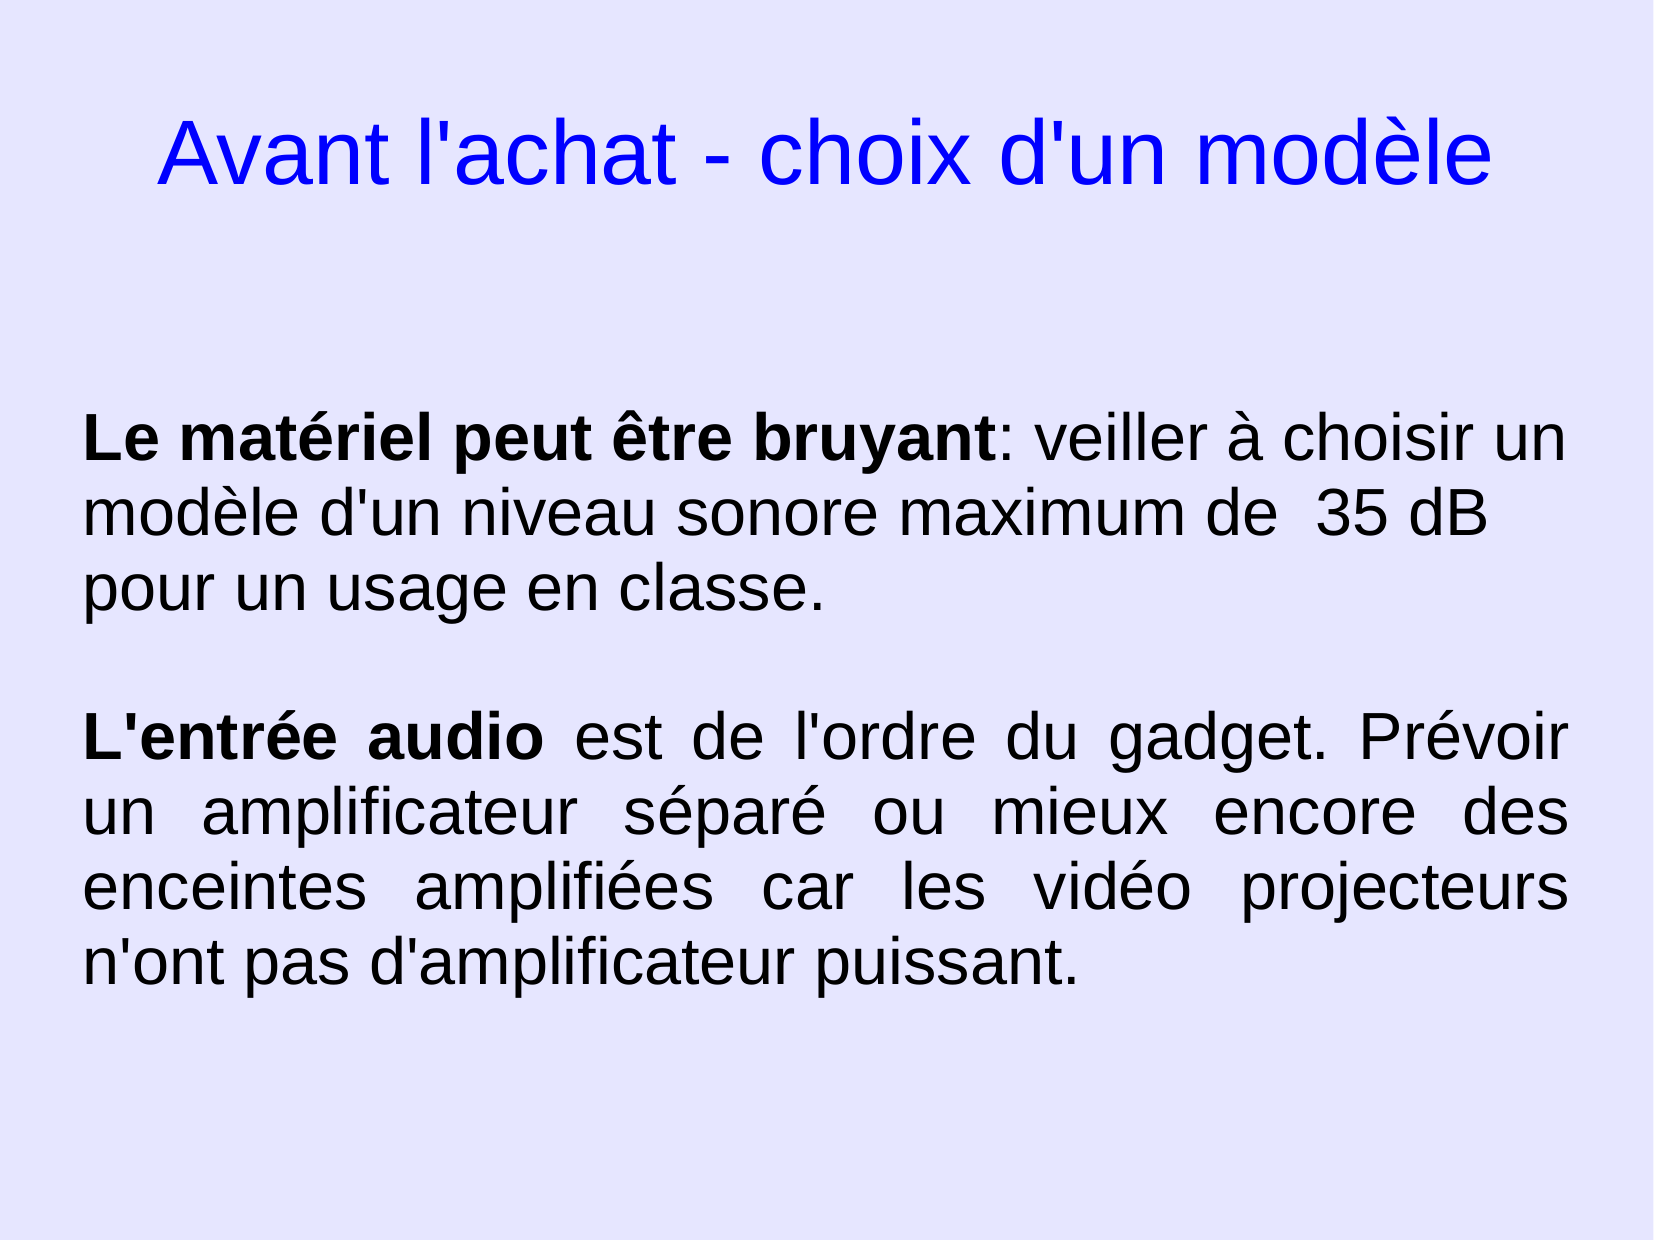

# Avant l'achat - choix d'un modèle
Le matériel peut être bruyant: veiller à choisir un modèle d'un niveau sonore maximum de 35 dB
pour un usage en classe.
L'entrée audio est de l'ordre du gadget. Prévoir un amplificateur séparé ou mieux encore des enceintes amplifiées car les vidéo projecteurs n'ont pas d'amplificateur puissant.